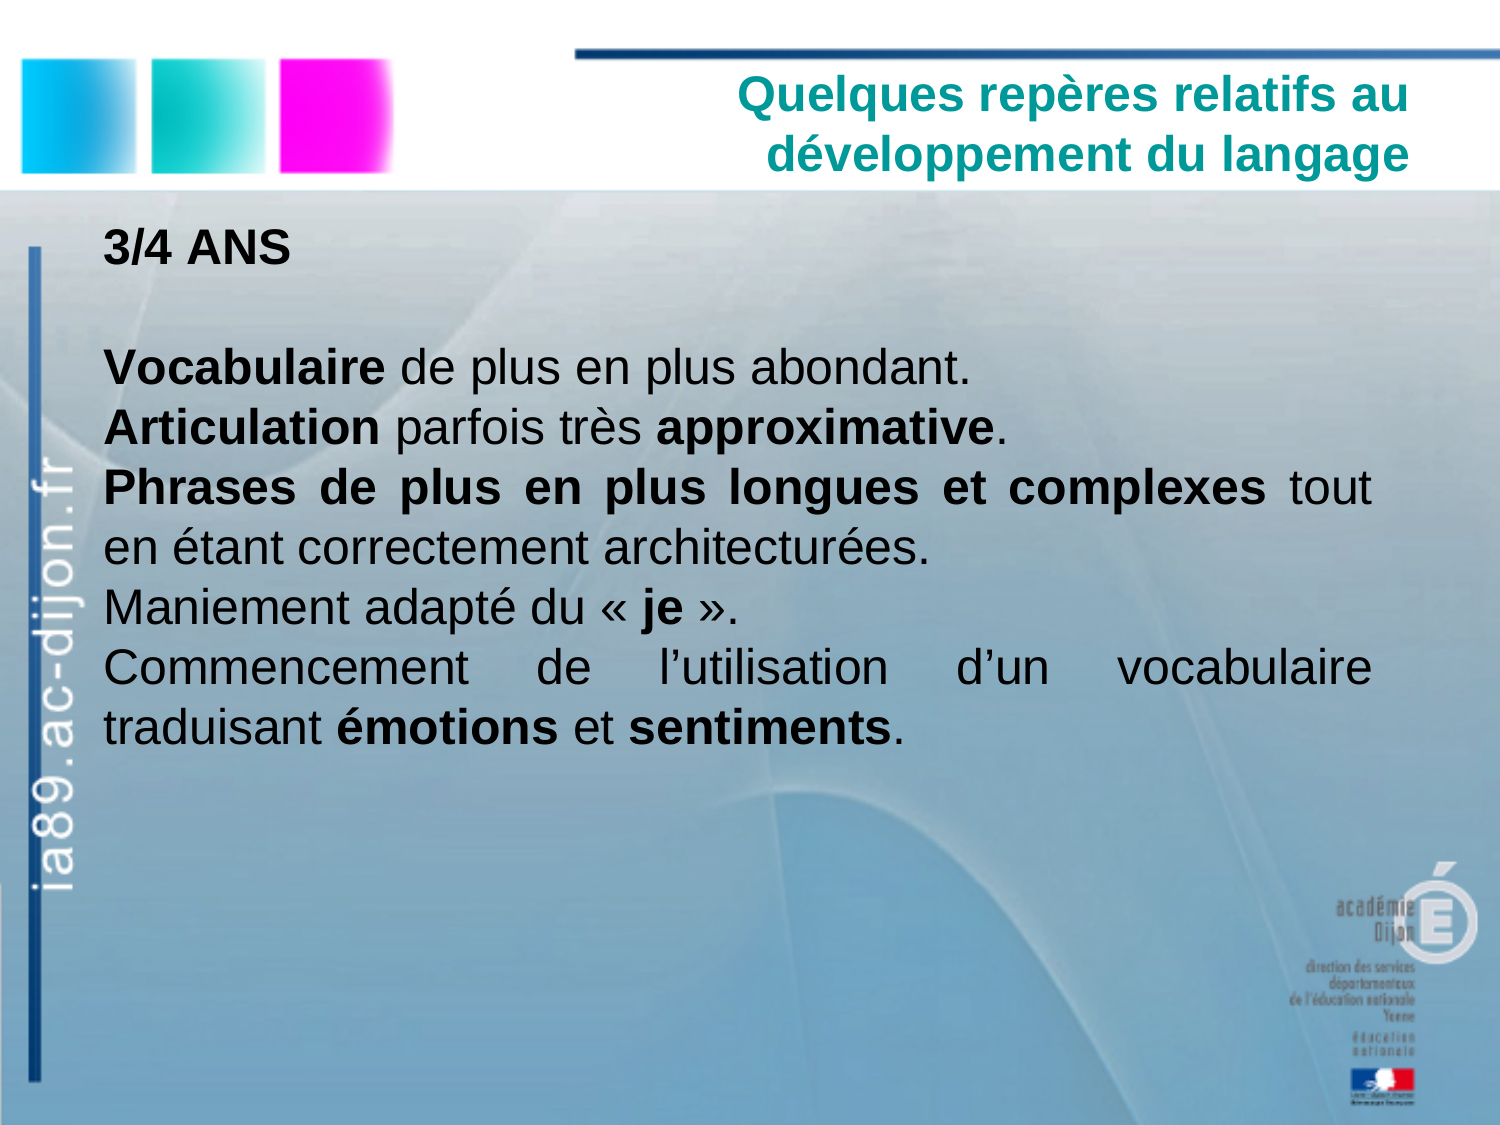

# Quelques repères relatifs au développement du langage
3/4 ANS
Vocabulaire de plus en plus abondant.
Articulation parfois très approximative.
Phrases de plus en plus longues et complexes tout en étant correctement architecturées.
Maniement adapté du « je ».
Commencement de l’utilisation d’un vocabulaire traduisant émotions et sentiments.